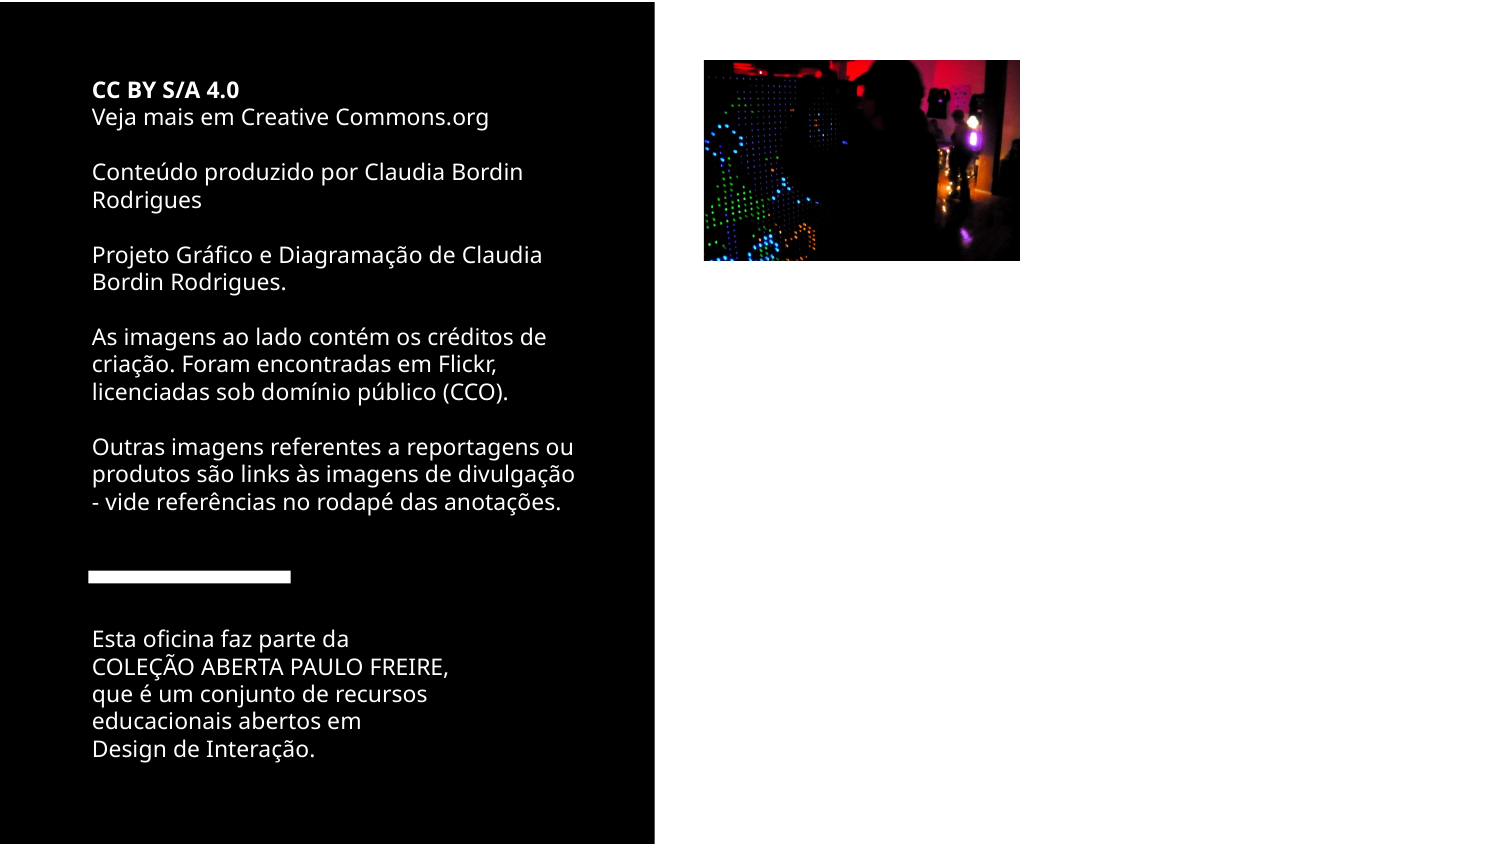

CC BY S/A 4.0
Veja mais em Creative Commons.org
Conteúdo produzido por Claudia Bordin Rodrigues
Projeto Gráfico e Diagramação de Claudia Bordin Rodrigues.
As imagens ao lado contém os créditos de criação. Foram encontradas em Flickr, licenciadas sob domínio público (CCO).
Outras imagens referentes a reportagens ou produtos são links às imagens de divulgação - vide referências no rodapé das anotações.
Esta oficina faz parte da
COLEÇÃO ABERTA PAULO FREIRE,
que é um conjunto de recursos
educacionais abertos em
Design de Interação.